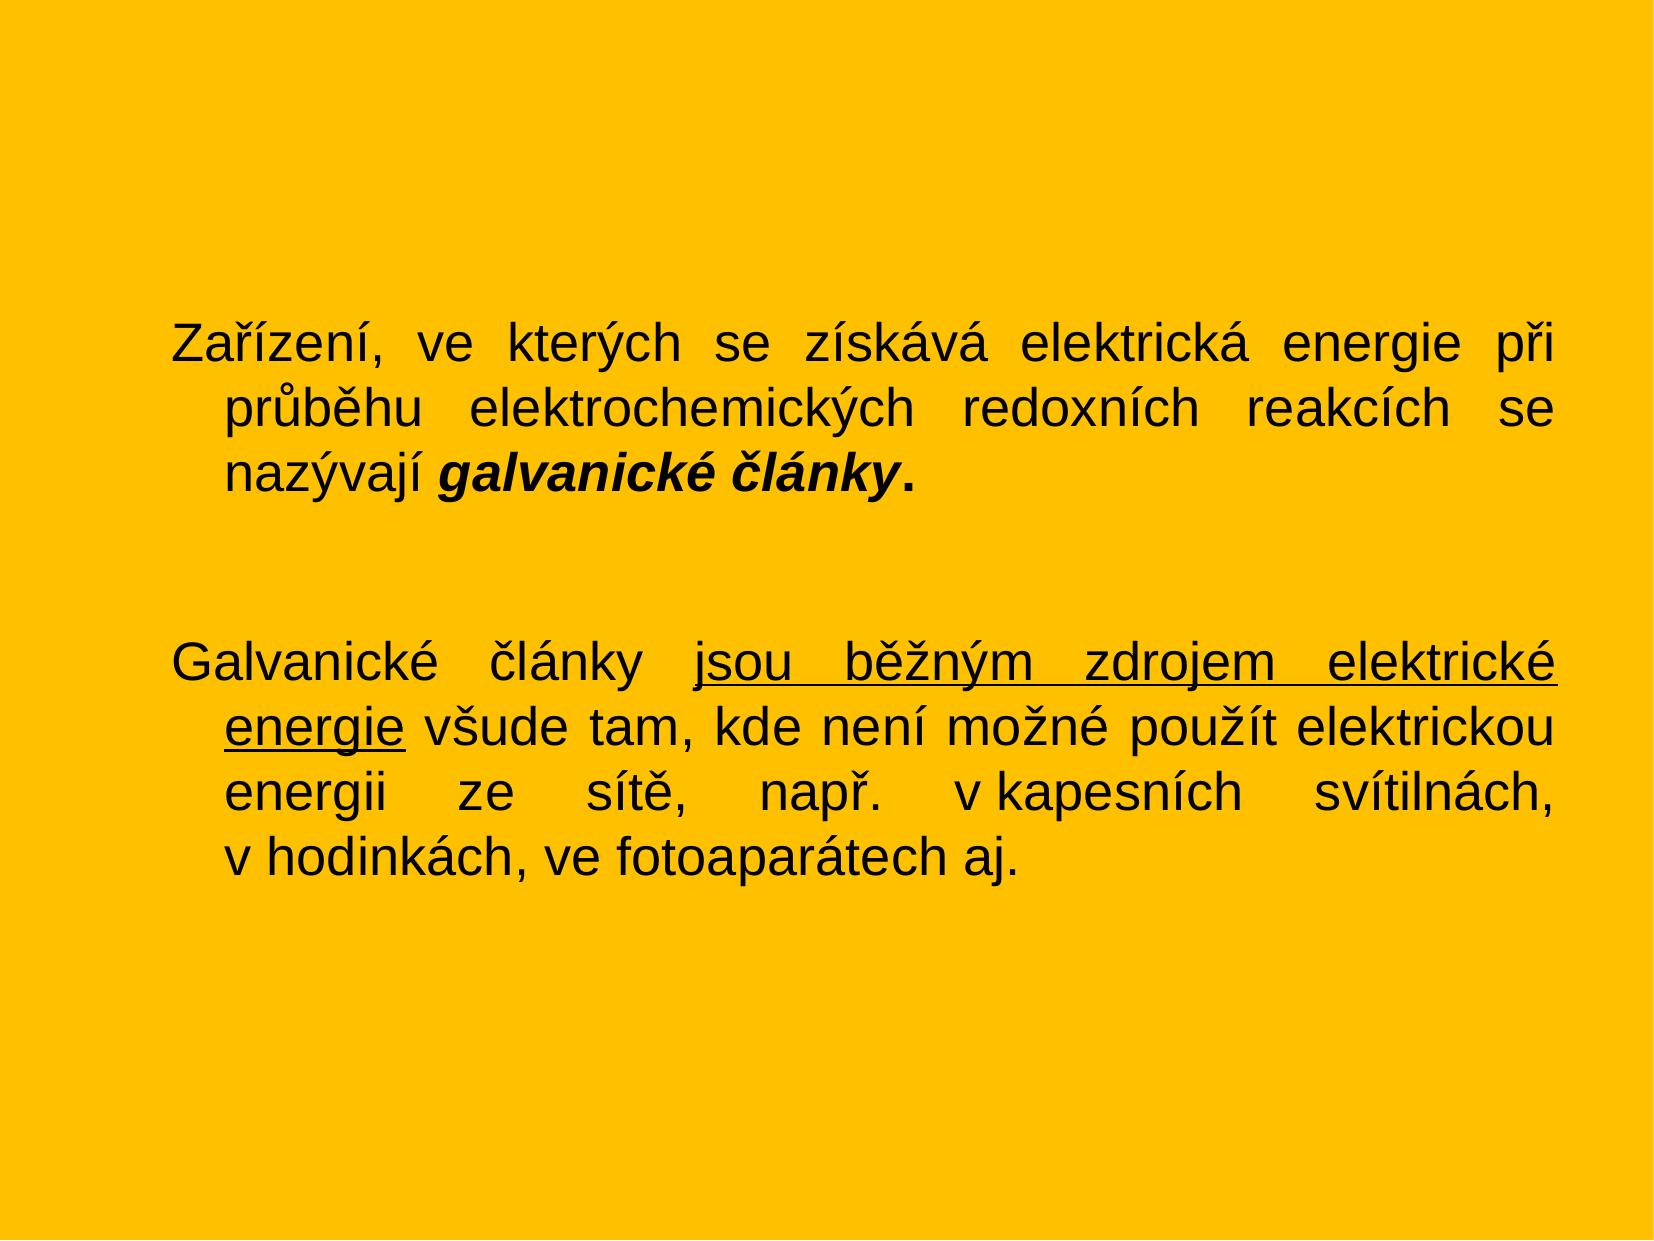

# Zařízení, ve kterých se získává elektrická energie při průběhu elektrochemických redoxních reakcích se nazývají galvanické články.
Galvanické články jsou běžným zdrojem elektrické energie všude tam, kde není možné použít elektrickou energii ze sítě, např. v kapesních svítilnách, v hodinkách, ve fotoaparátech aj.